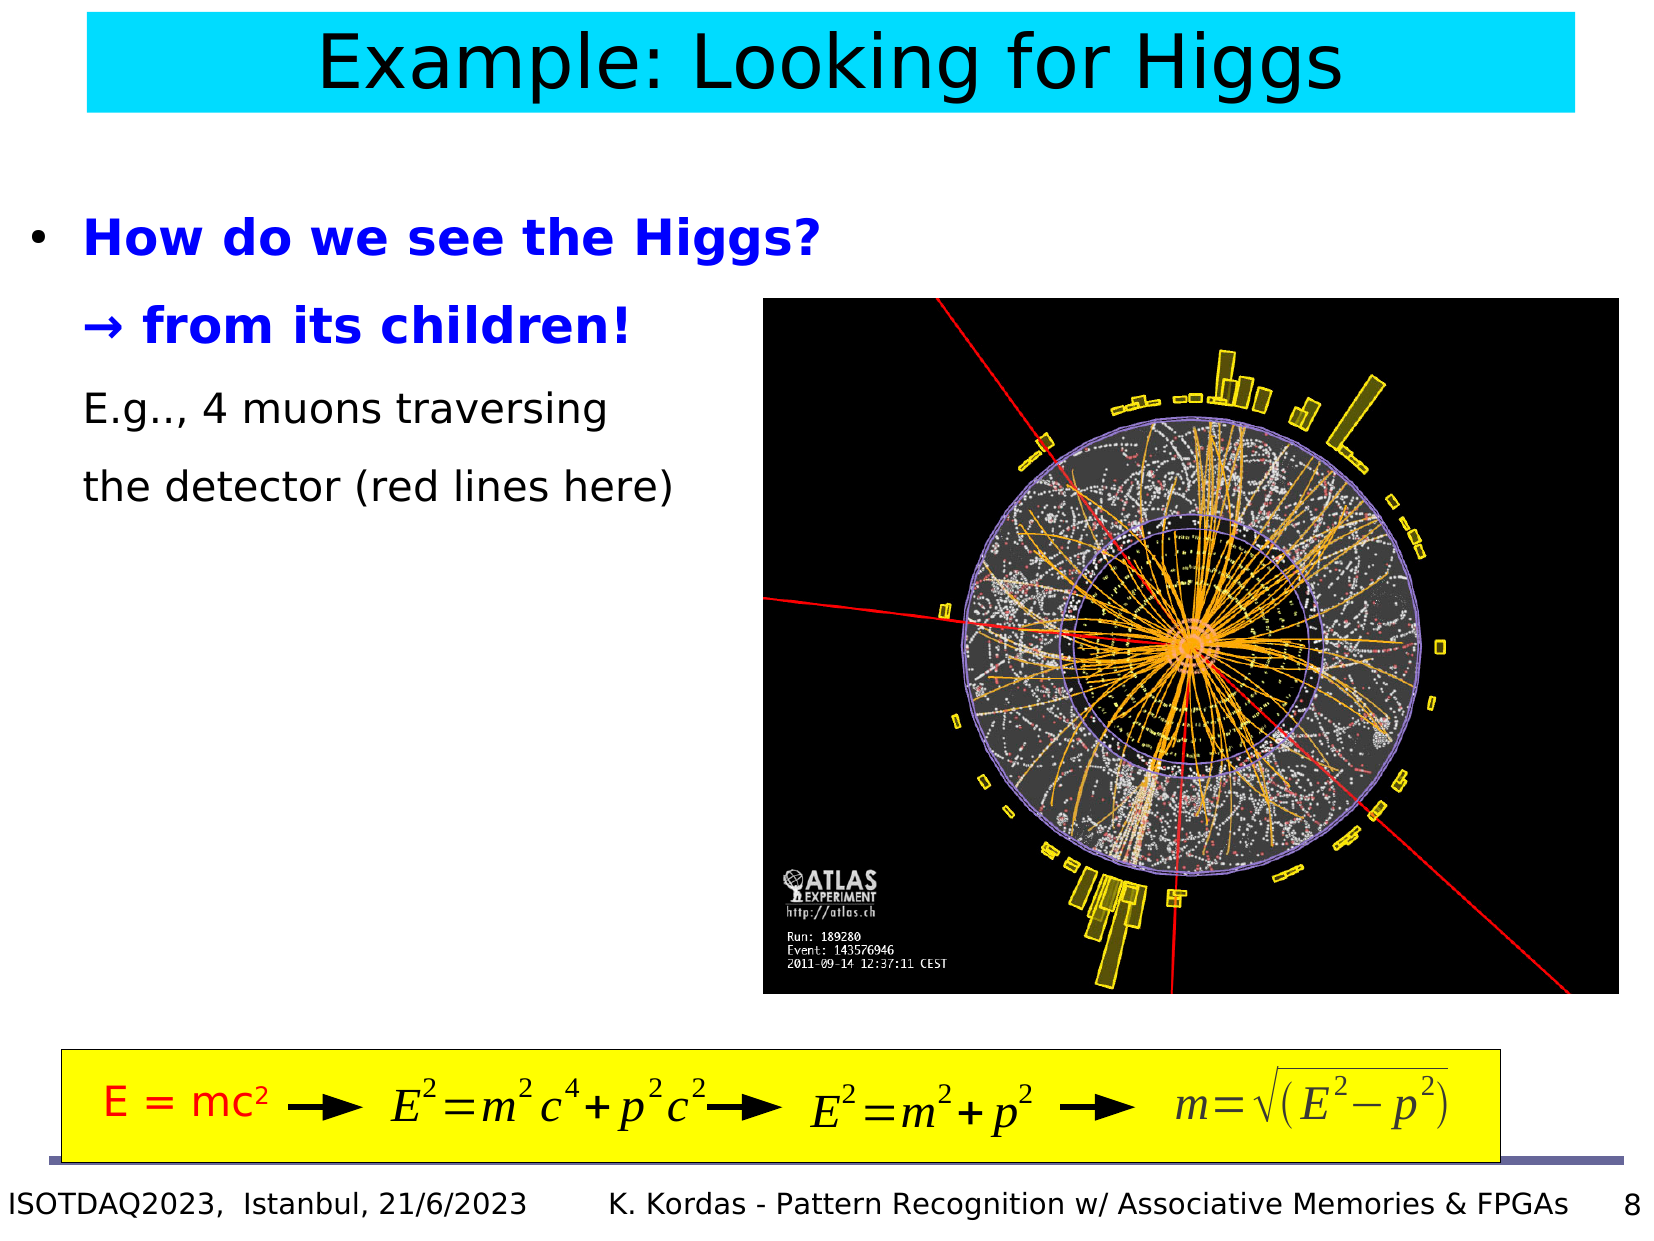

# Example: Looking for Higgs
How do we see the Higgs?
→ from its children!
E.g.., 4 muons traversing
the detector (red lines here)
E = mc2
ISOTDAQ2023, Istanbul, 21/6/2023
K. Kordas - Pattern Recognition w/ Associative Memories & FPGAs
8